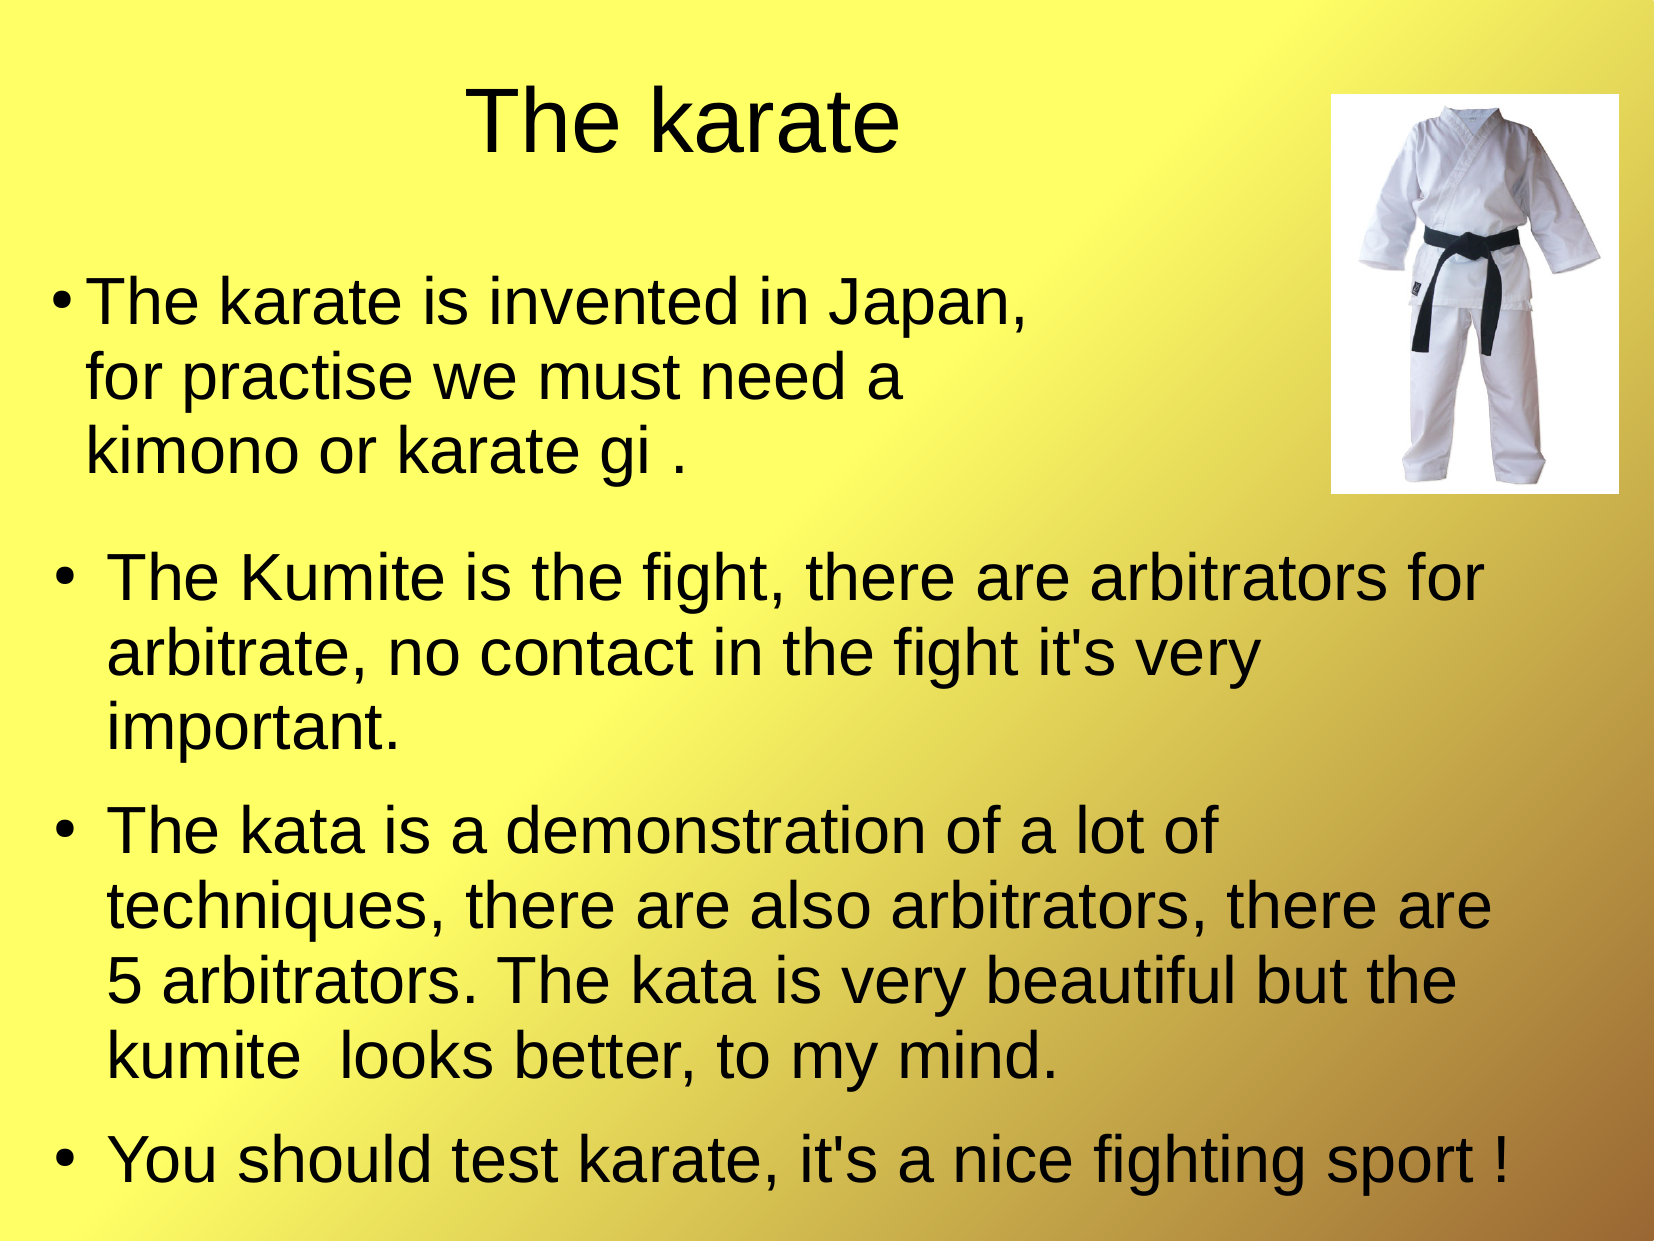

# The karate
The karate is invented in Japan, for practise we must need a kimono or karate gi .
The Kumite is the fight, there are arbitrators for arbitrate, no contact in the fight it's very important.
The kata is a demonstration of a lot of techniques, there are also arbitrators, there are 5 arbitrators. The kata is very beautiful but the kumite looks better, to my mind.
You should test karate, it's a nice fighting sport !